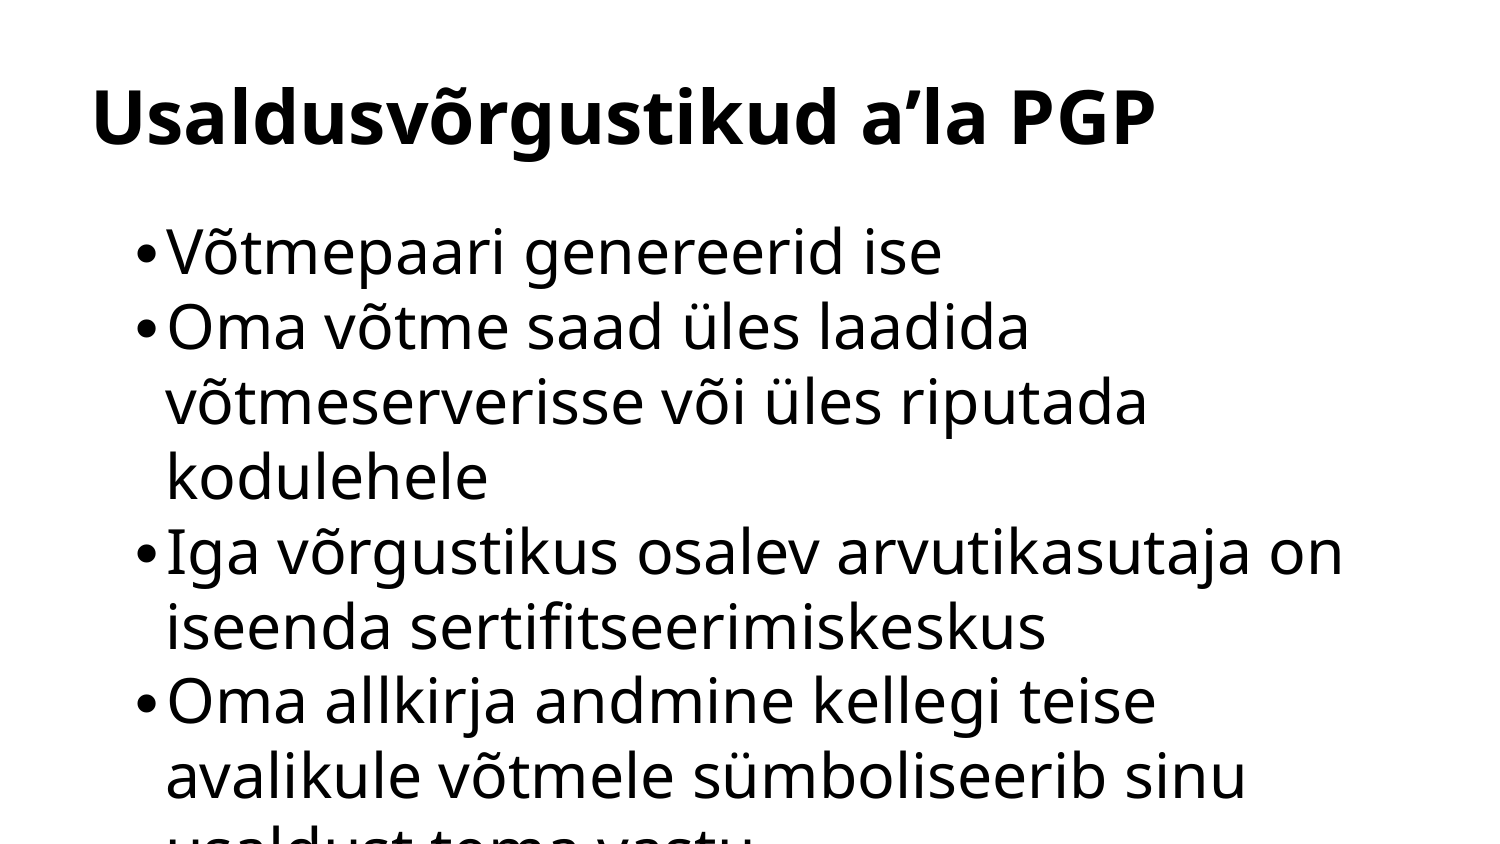

# Usaldusvõrgustikud a’la PGP
Võtmepaari genereerid ise
Oma võtme saad üles laadida võtmeserverisse või üles riputada kodulehele
Iga võrgustikus osalev arvutikasutaja on iseenda sertifitseerimiskeskus
Oma allkirja andmine kellegi teise avalikule võtmele sümboliseerib sinu usaldust tema vastu